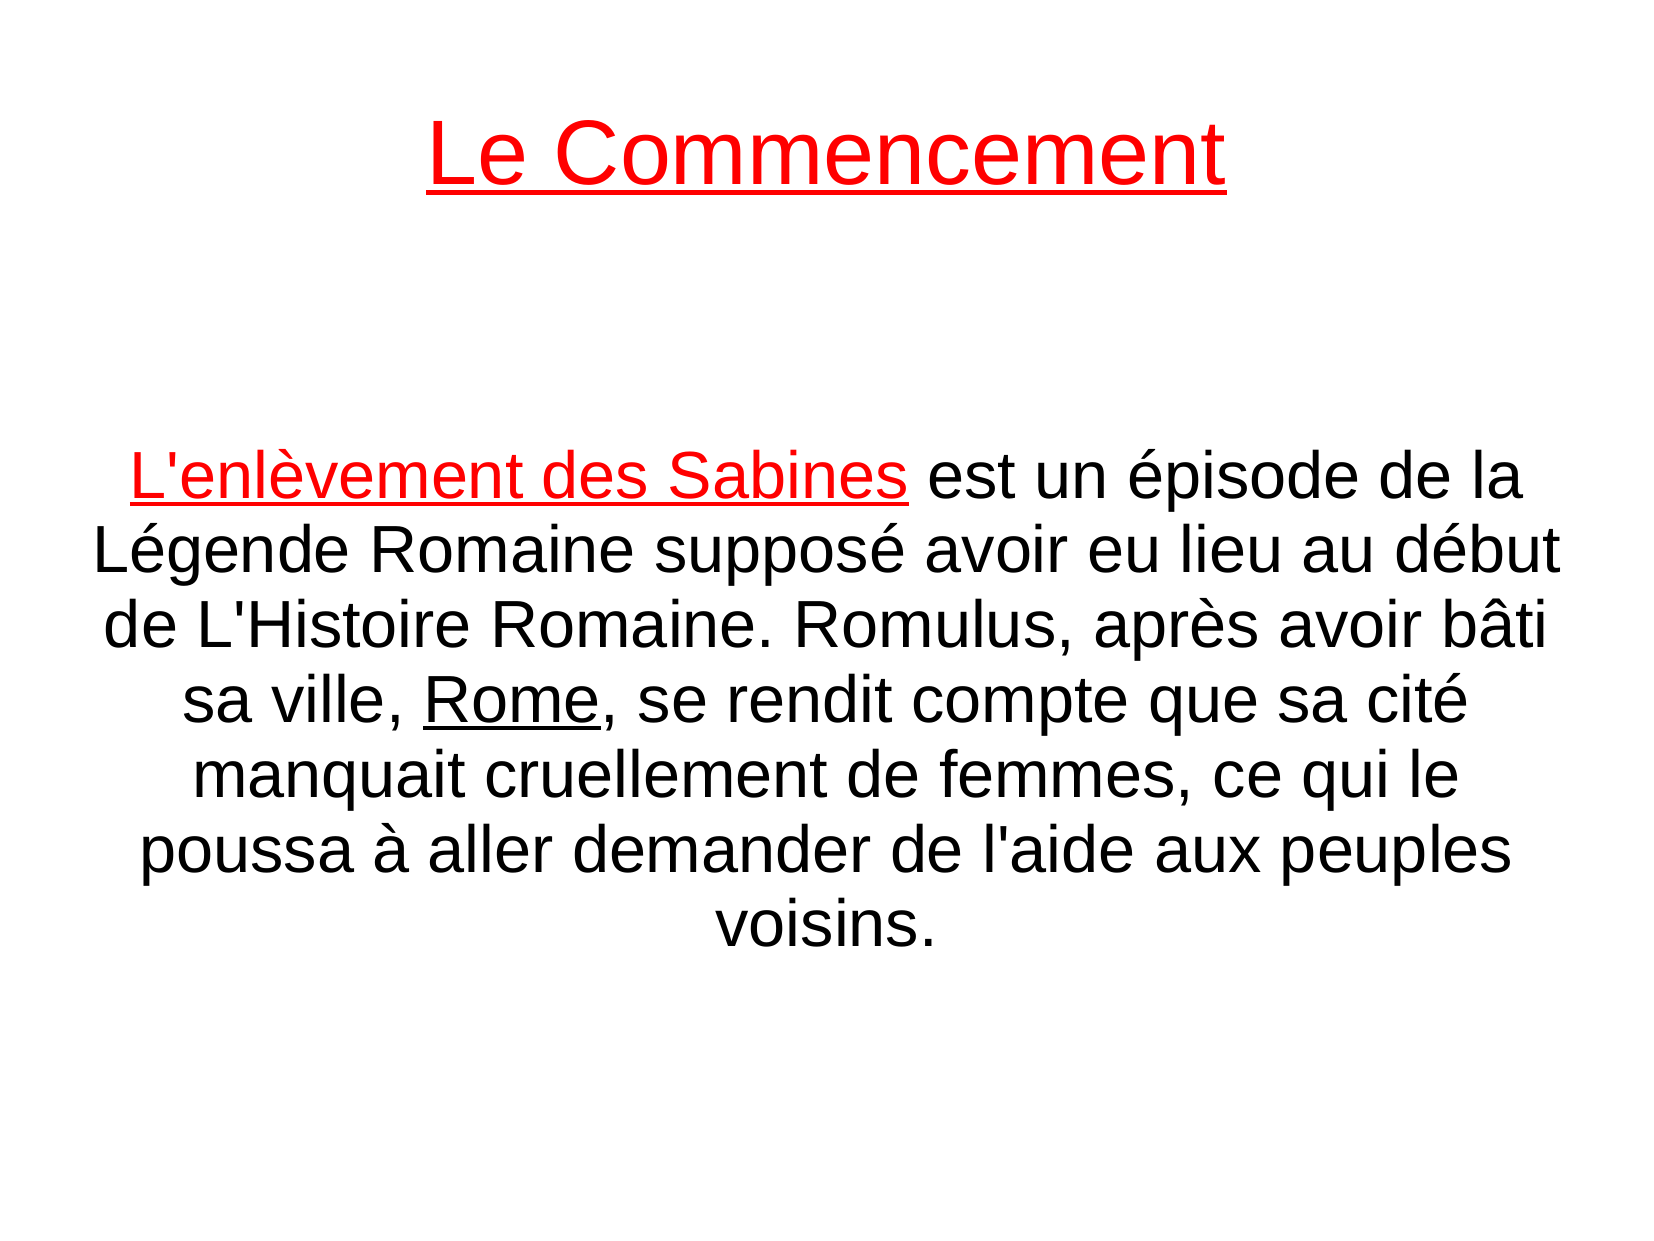

# Le Commencement
L'enlèvement des Sabines est un épisode de la Légende Romaine supposé avoir eu lieu au début de L'Histoire Romaine. Romulus, après avoir bâti sa ville, Rome, se rendit compte que sa cité manquait cruellement de femmes, ce qui le poussa à aller demander de l'aide aux peuples voisins.